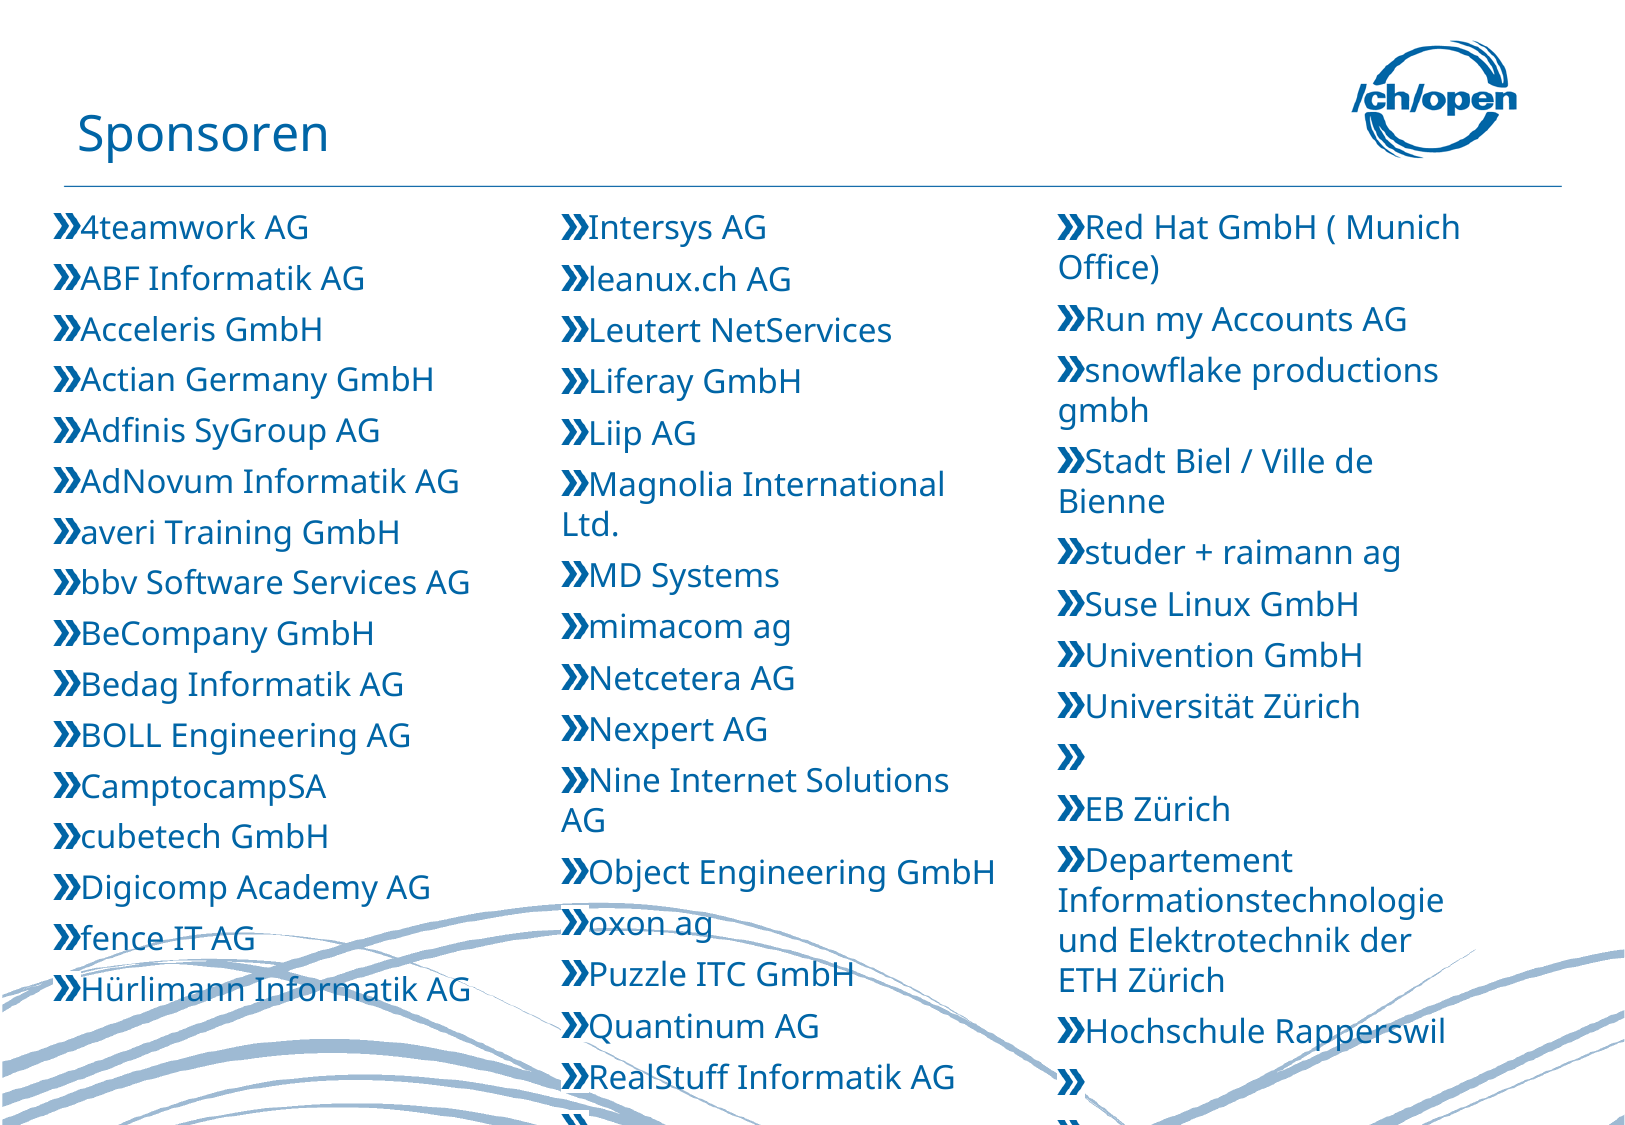

# Sponsoren
4teamwork AG
ABF Informatik AG
Acceleris GmbH
Actian Germany GmbH
Adfinis SyGroup AG
AdNovum Informatik AG
averi Training GmbH
bbv Software Services AG
BeCompany GmbH
Bedag Informatik AG
BOLL Engineering AG
CamptocampSA
cubetech GmbH
Digicomp Academy AG
fence IT AG
Hürlimann Informatik AG
Intersys AG
leanux.ch AG
Leutert NetServices
Liferay GmbH
Liip AG
Magnolia International Ltd.
MD Systems
mimacom ag
Netcetera AG
Nexpert AG
Nine Internet Solutions AG
Object Engineering GmbH
oxon ag
Puzzle ITC GmbH
Quantinum AG
RealStuff Informatik AG
Red Hat GmbH ( Munich Office)
Run my Accounts AG
snowflake productions gmbh
Stadt Biel / Ville de Bienne
studer + raimann ag
Suse Linux GmbH
Univention GmbH
Universität Zürich
EB Zürich
Departement Informationstechnologie und Elektrotechnik der ETH Zürich
Hochschule Rapperswil